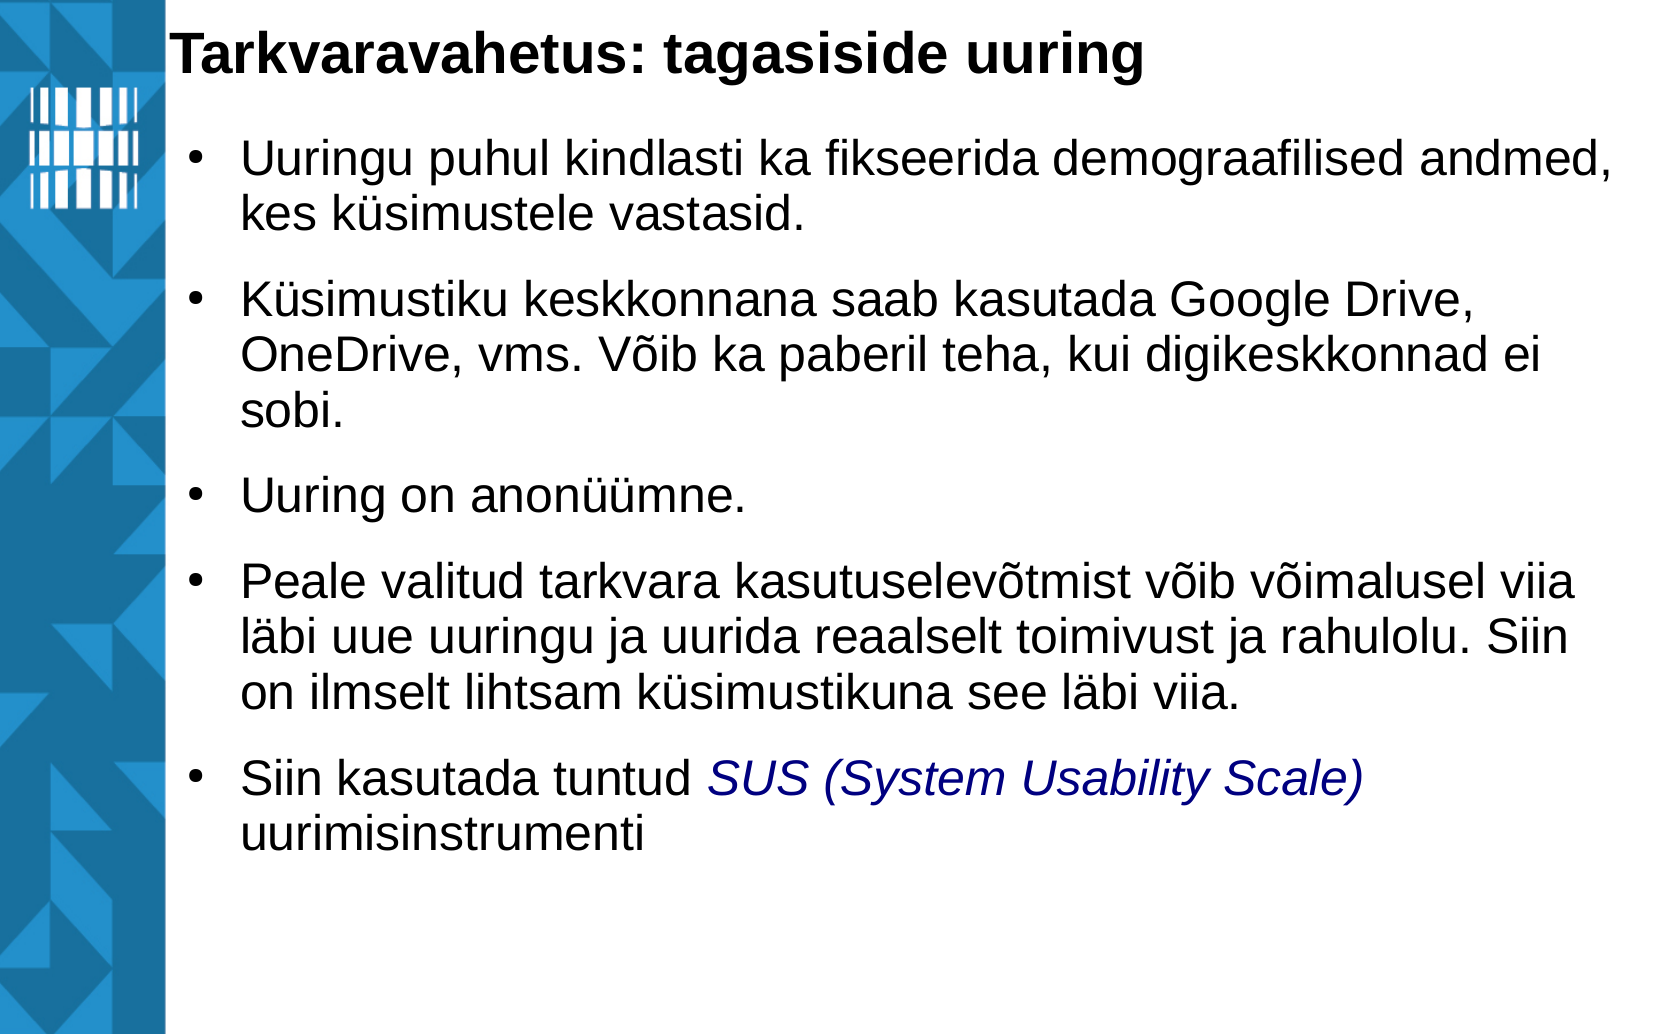

# Tarkvaravahetus: tagasiside uuring
Uuringu puhul kindlasti ka fikseerida demograafilised andmed, kes küsimustele vastasid.
Küsimustiku keskkonnana saab kasutada Google Drive, OneDrive, vms. Võib ka paberil teha, kui digikeskkonnad ei sobi.
Uuring on anonüümne.
Peale valitud tarkvara kasutuselevõtmist võib võimalusel viia läbi uue uuringu ja uurida reaalselt toimivust ja rahulolu. Siin on ilmselt lihtsam küsimustikuna see läbi viia.
Siin kasutada tuntud SUS (System Usability Scale) uurimisinstrumenti